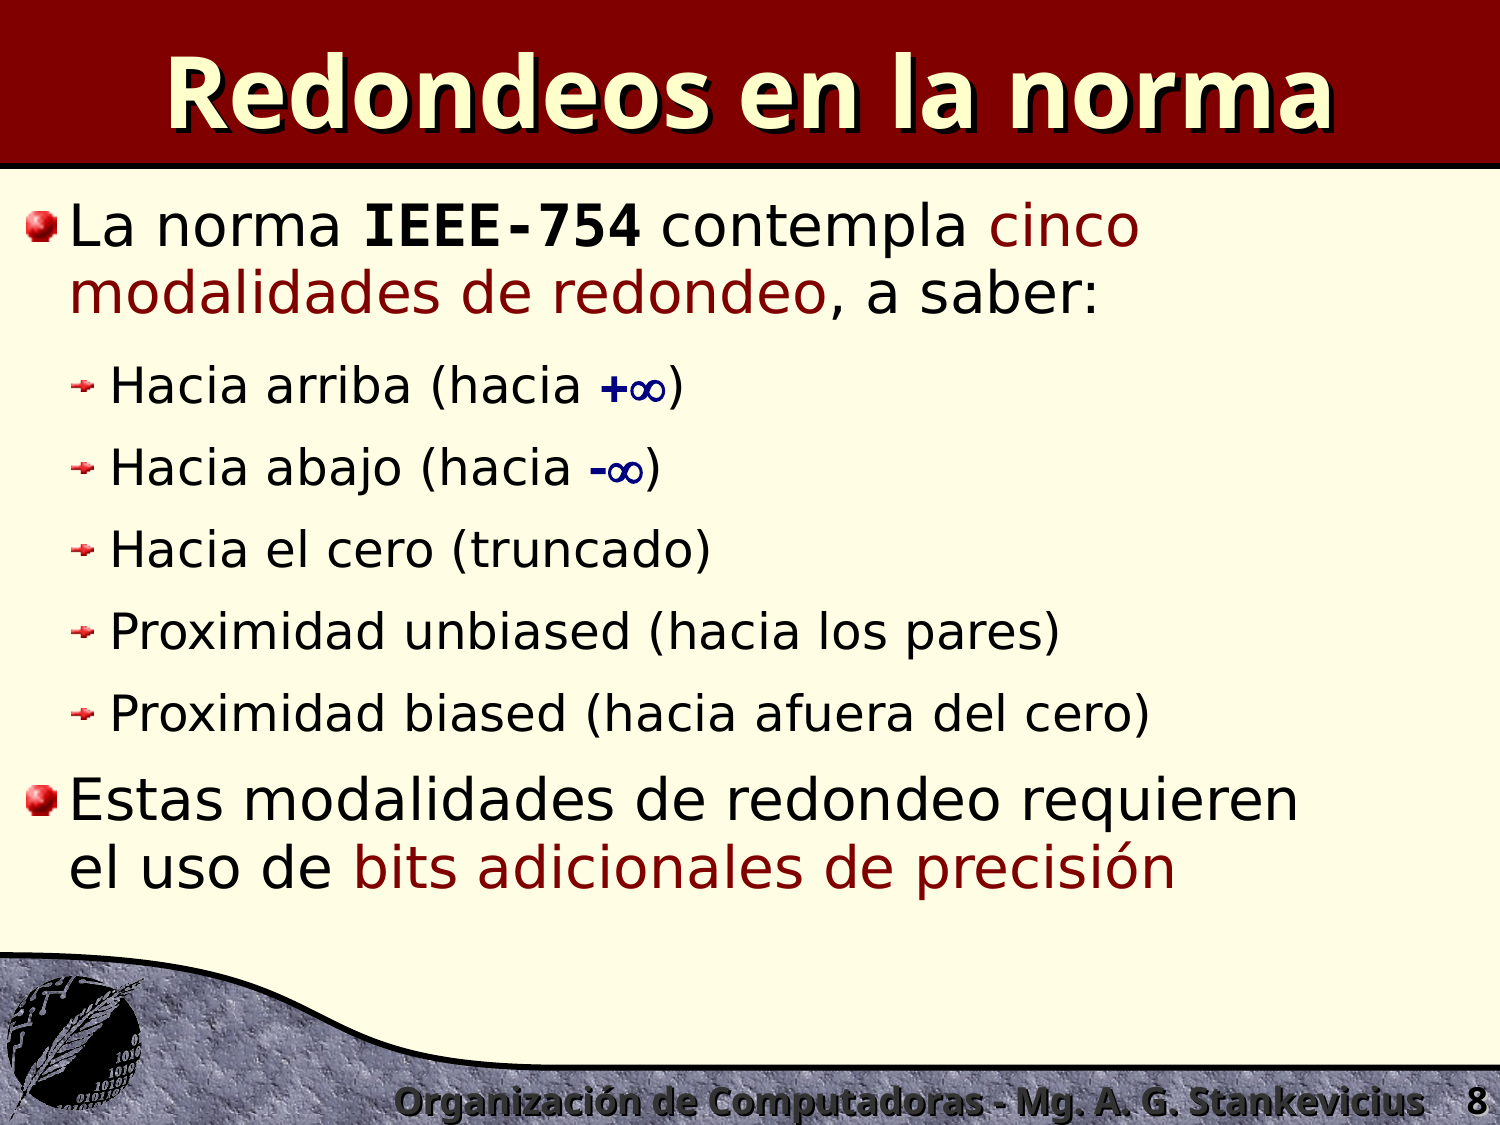

# Redondeos en la norma
La norma IEEE-754 contempla cinco modalidades de redondeo, a saber:
Hacia arriba (hacia +∞)
Hacia abajo (hacia -∞)
Hacia el cero (truncado)
Proximidad unbiased (hacia los pares)
Proximidad biased (hacia afuera del cero)
Estas modalidades de redondeo requieren
el uso de bits adicionales de precisión
8